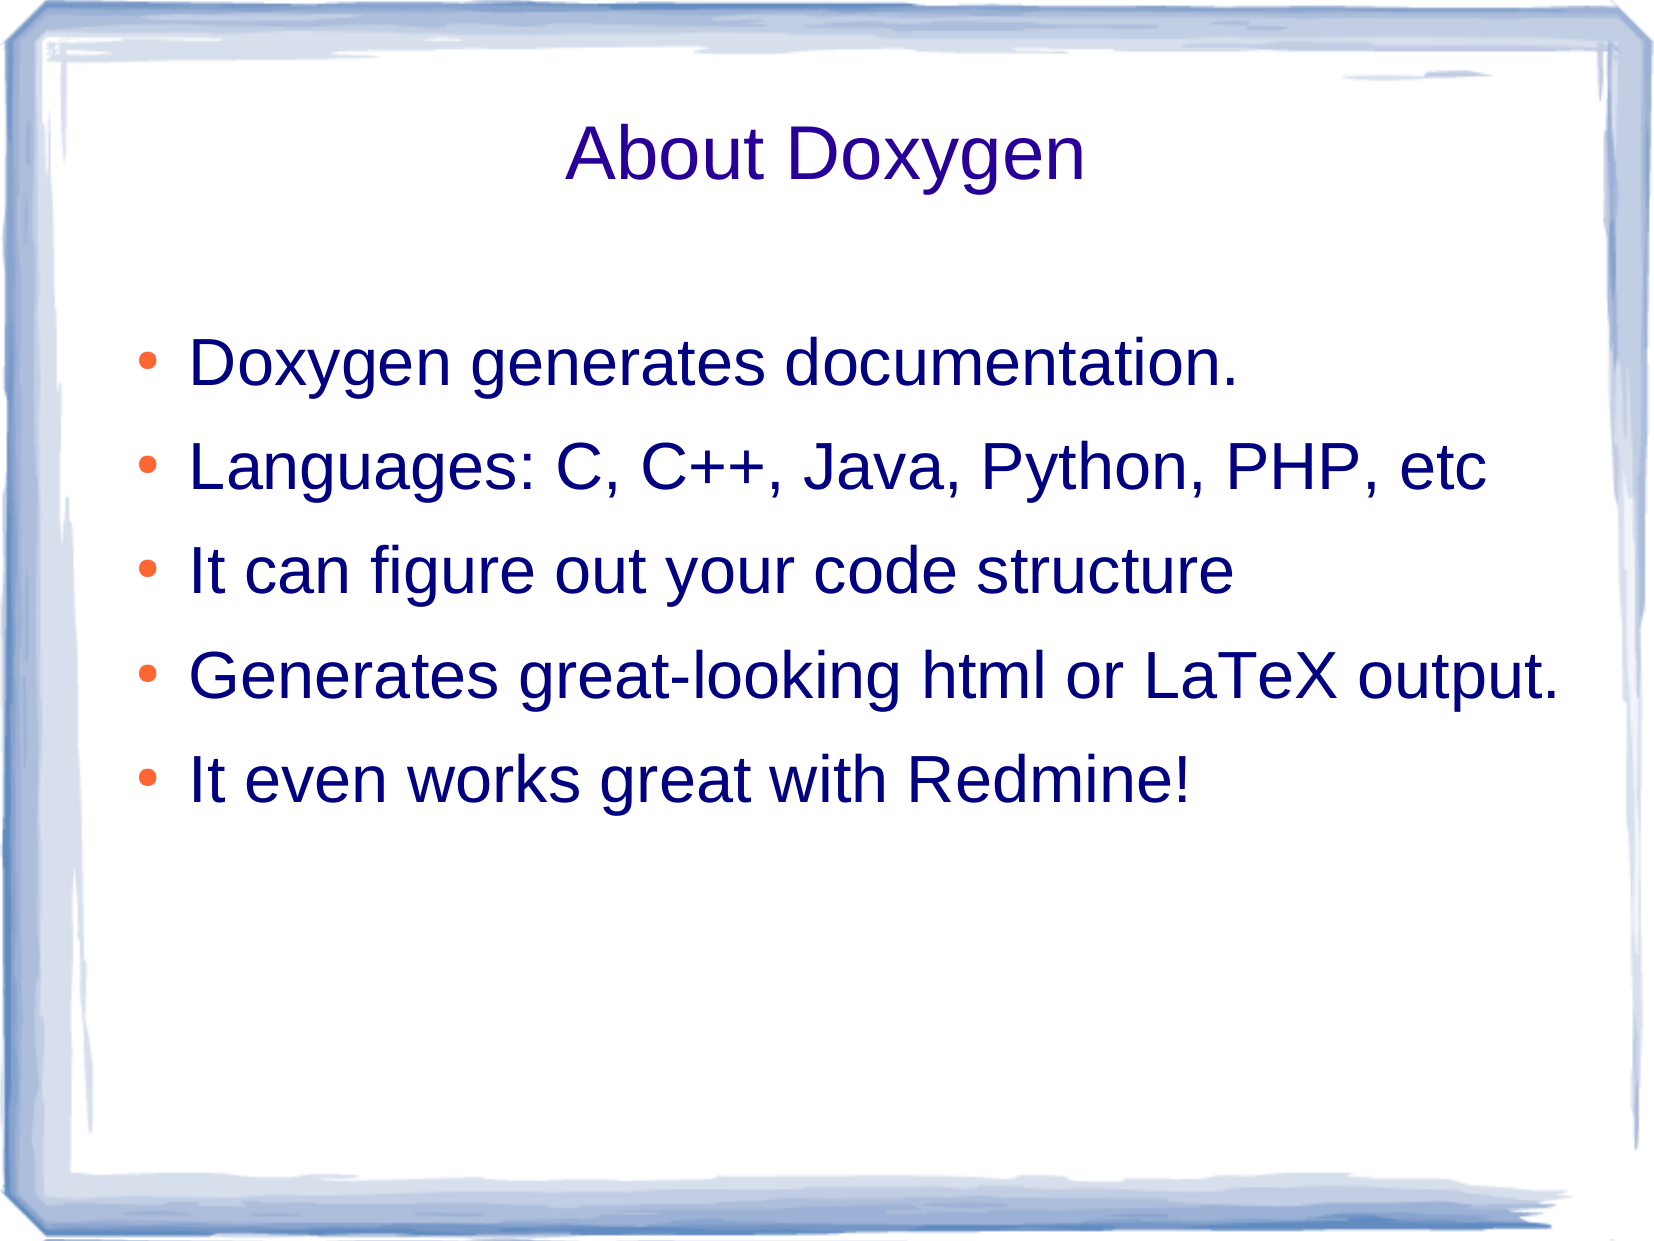

# About Doxygen
Doxygen generates documentation.
Languages: C, C++, Java, Python, PHP, etc
It can figure out your code structure
Generates great-looking html or LaTeX output.
It even works great with Redmine!